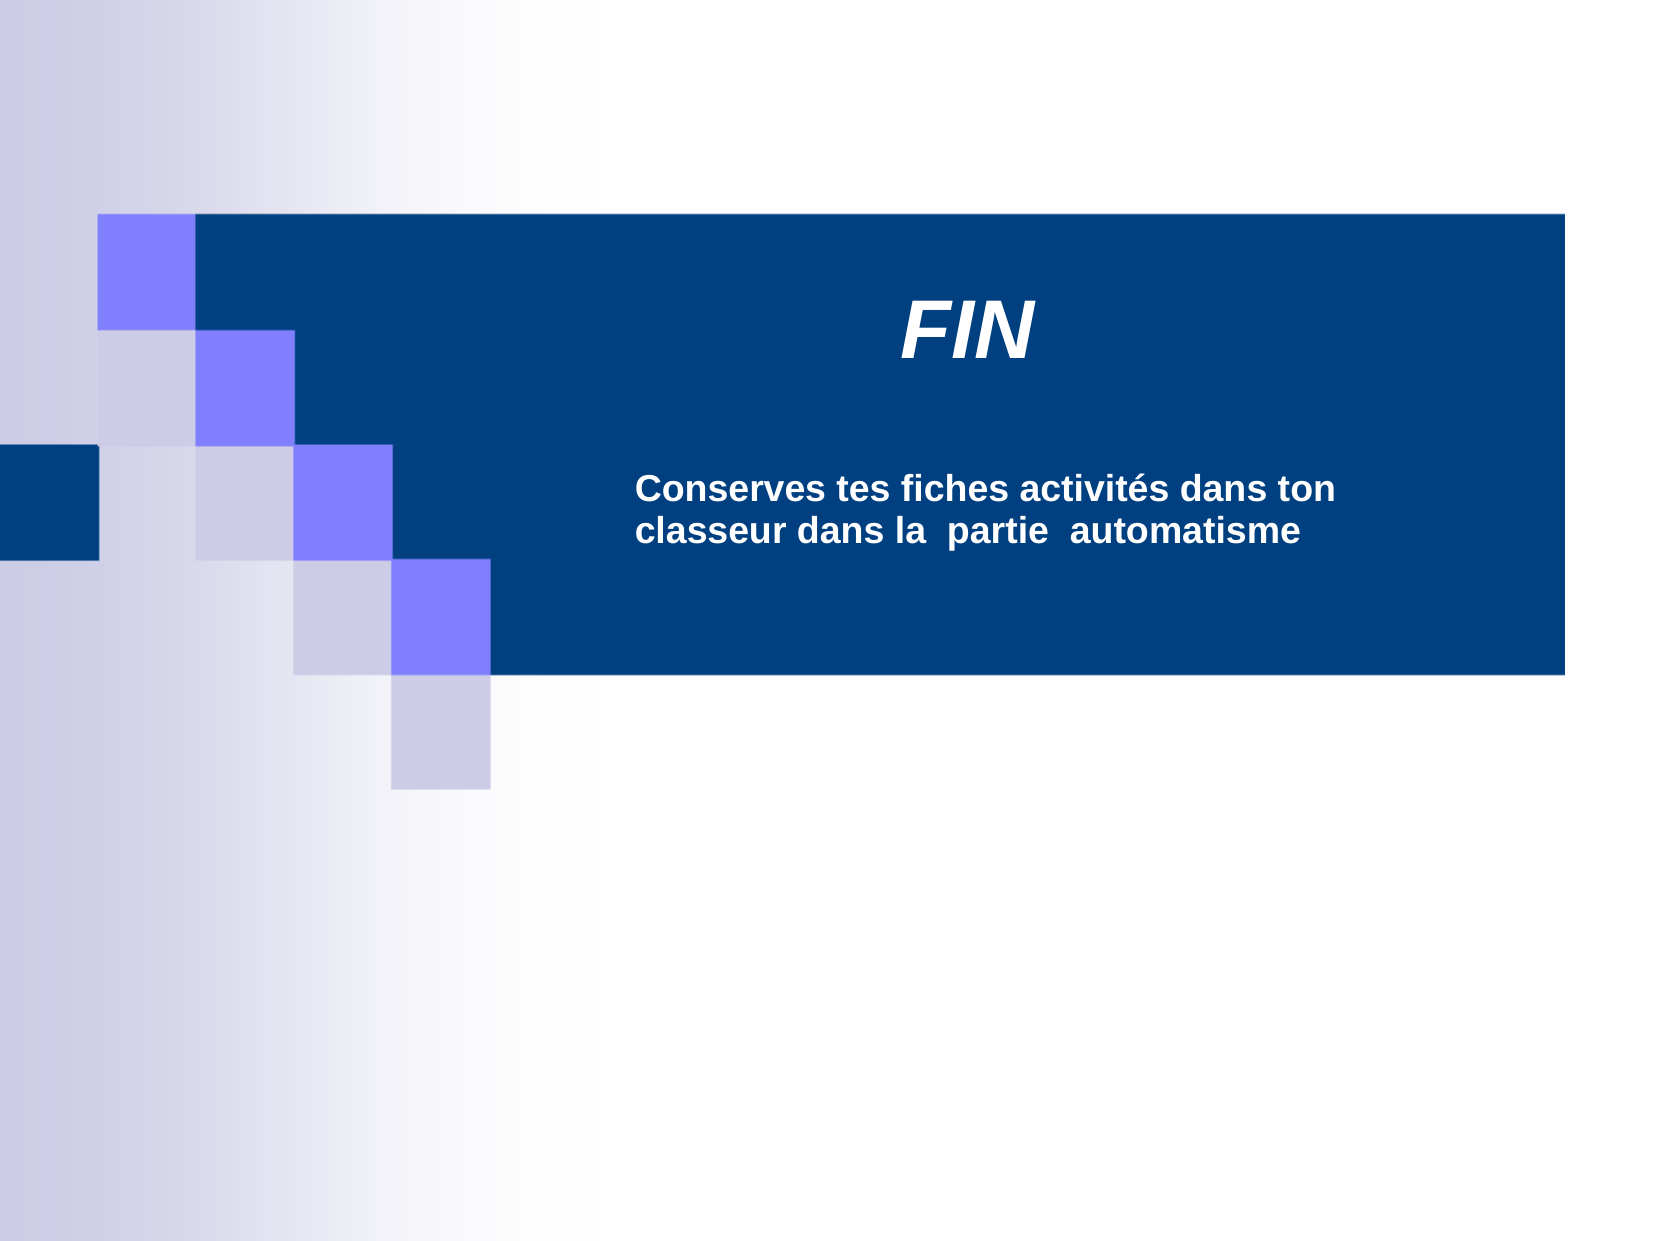

FIN
Conserves tes fiches activités dans ton classeur dans la partie automatisme